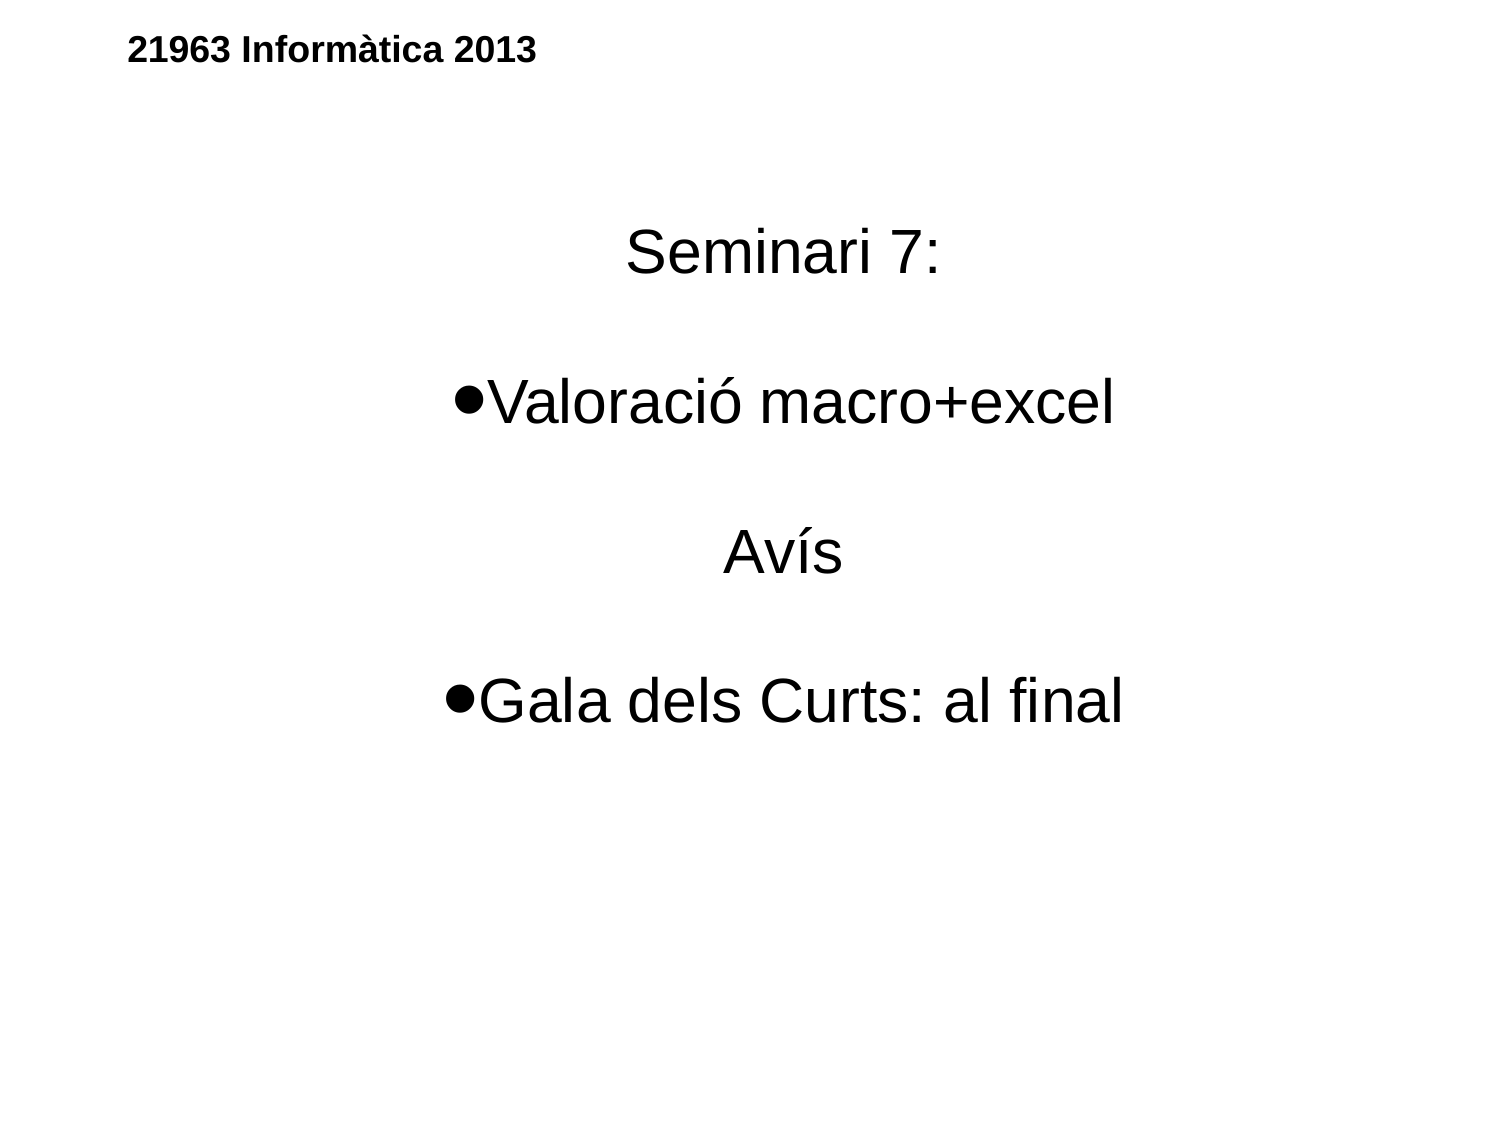

21963 Informàtica 2013
Seminari 7:
Valoració macro+excel
Avís
Gala dels Curts: al final